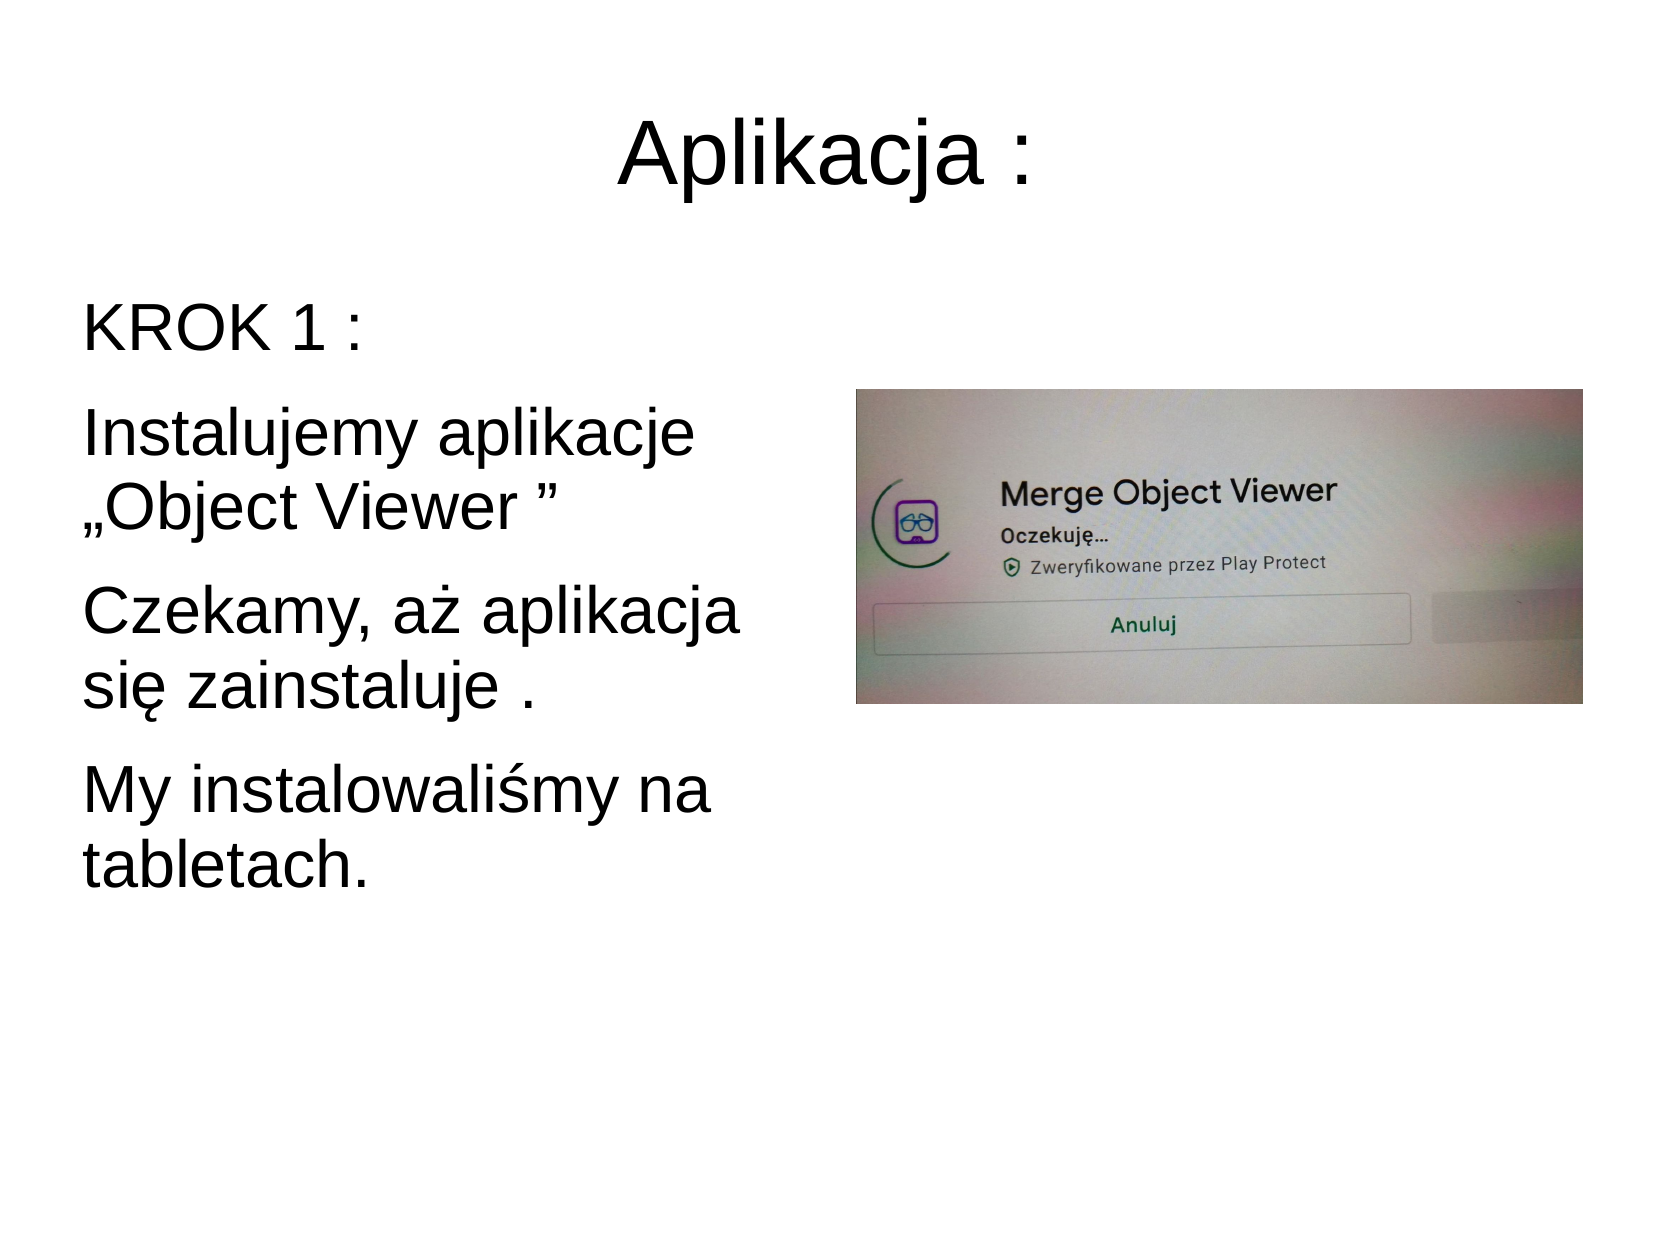

# Aplikacja :
KROK 1 :
Instalujemy aplikacje „Object Viewer ”
Czekamy, aż aplikacja się zainstaluje .
My instalowaliśmy na tabletach.